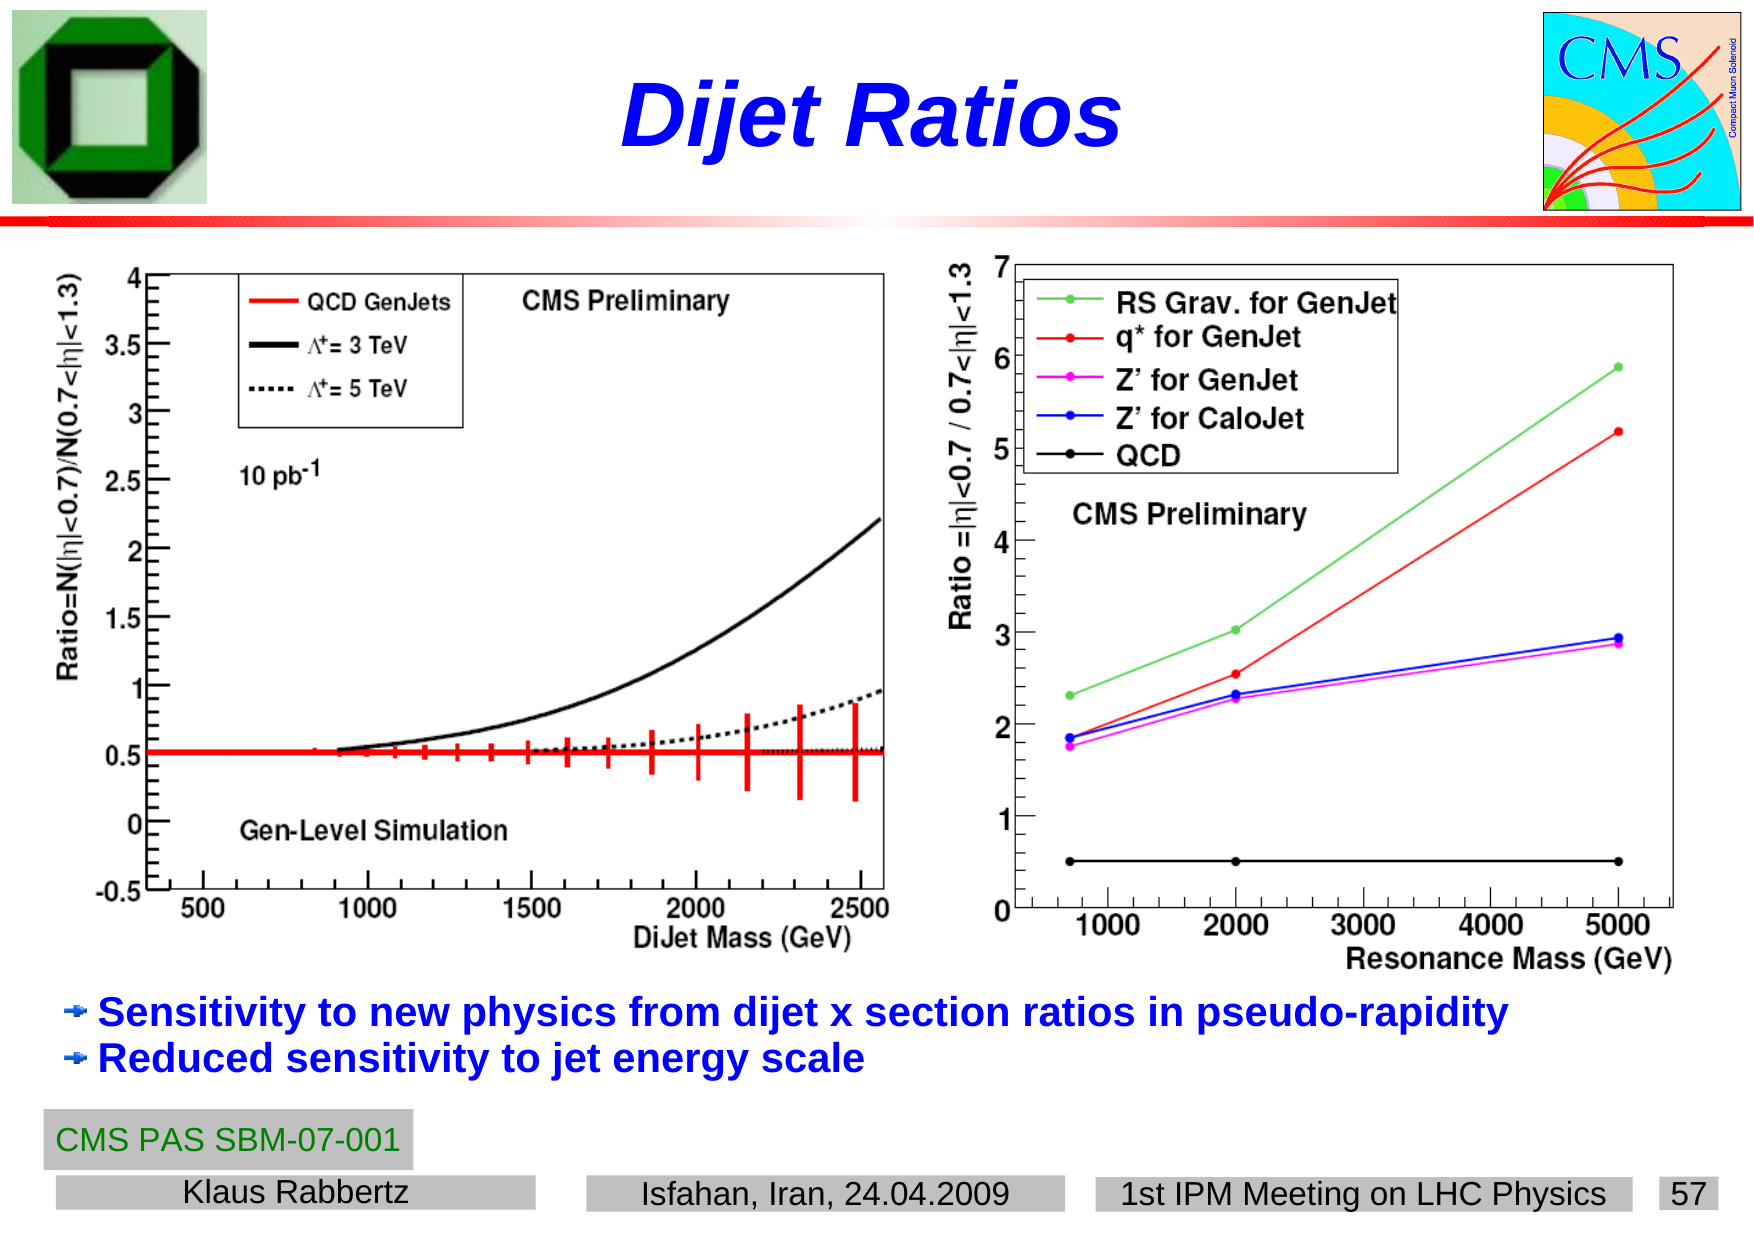

# Dijet Ratios
 Sensitivity to new physics from dijet x section ratios in pseudo-rapidity
 Reduced sensitivity to jet energy scale
CMS PAS SBM-07-001